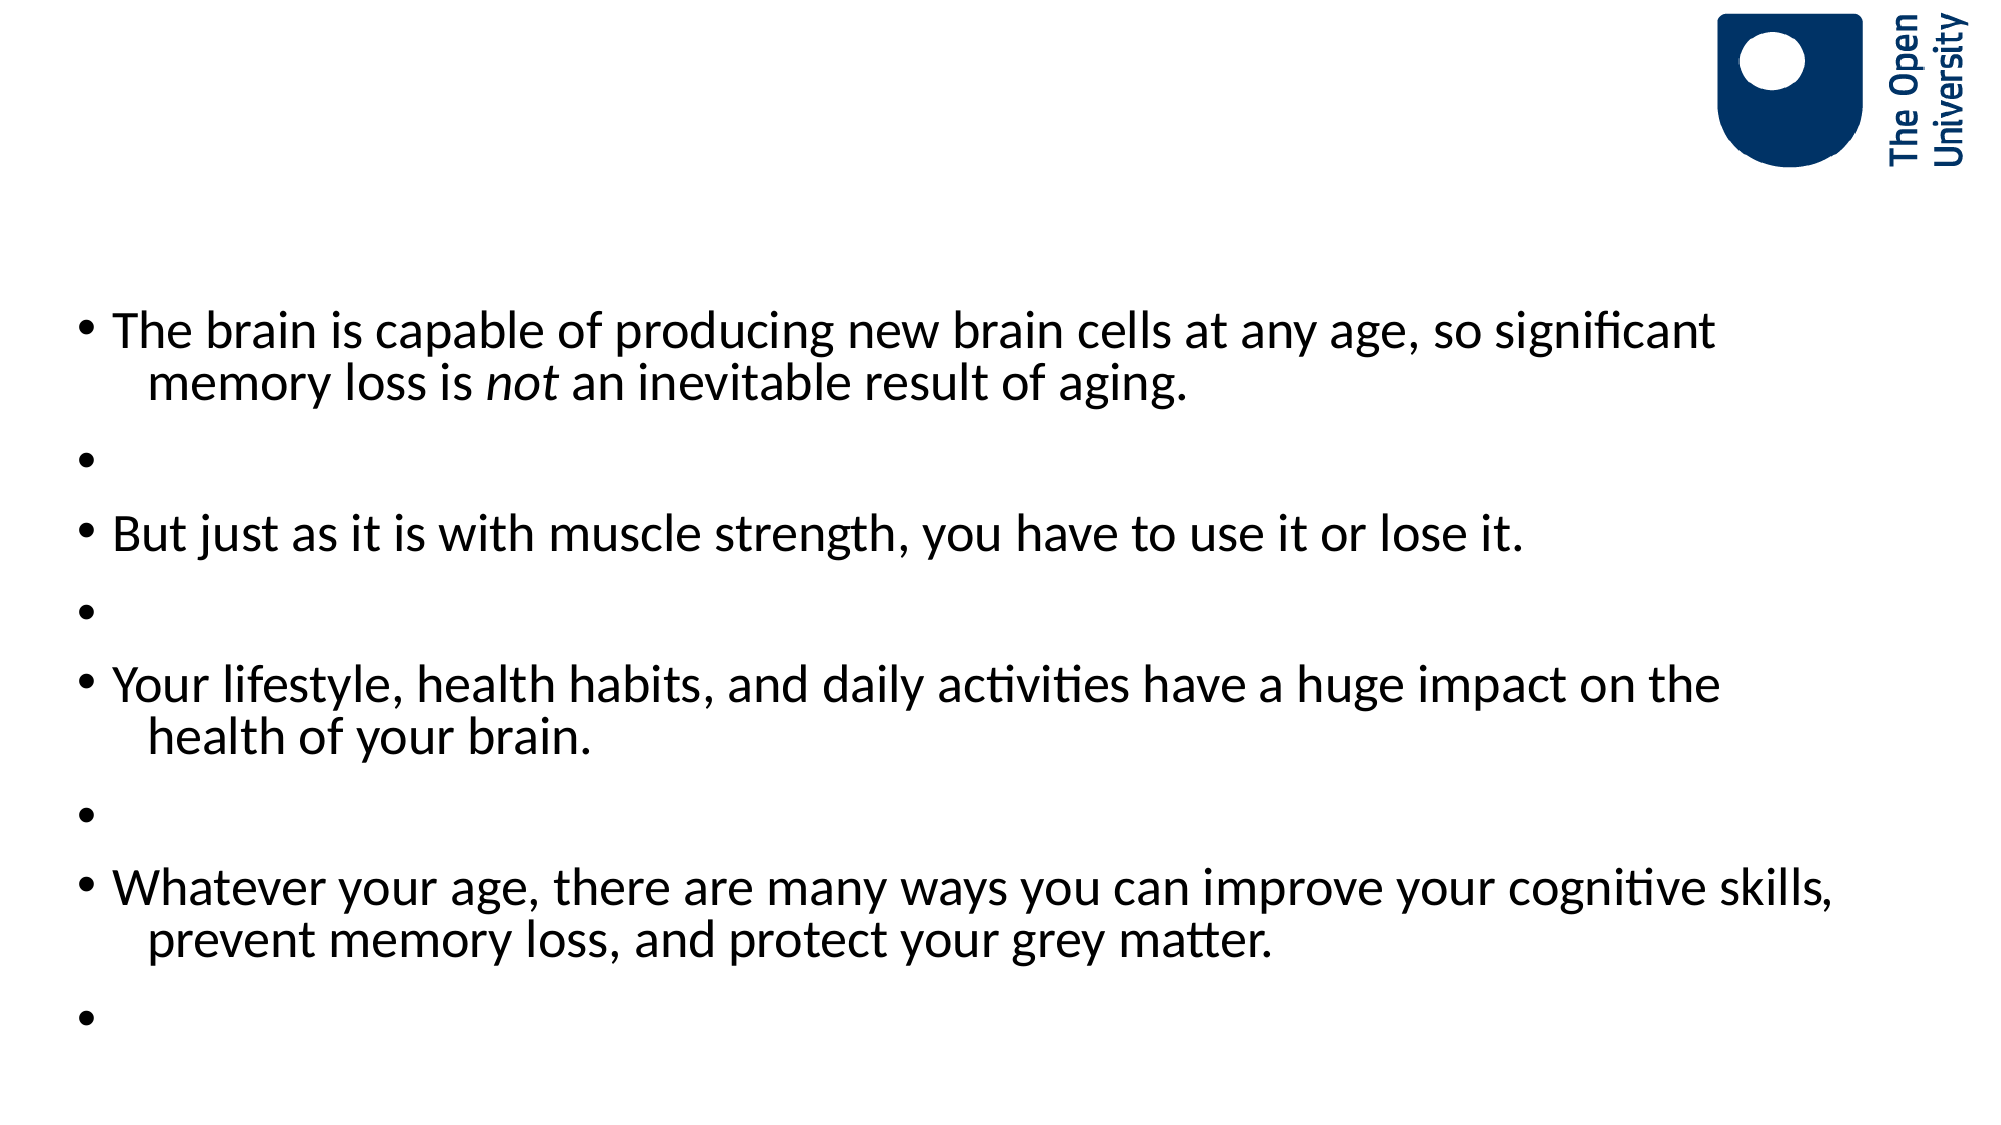

# The brain is capable of producing new brain cells at any age, so significant memory loss is not an inevitable result of aging.
But just as it is with muscle strength, you have to use it or lose it.
Your lifestyle, health habits, and daily activities have a huge impact on the health of your brain.
Whatever your age, there are many ways you can improve your cognitive skills, prevent memory loss, and protect your grey matter.